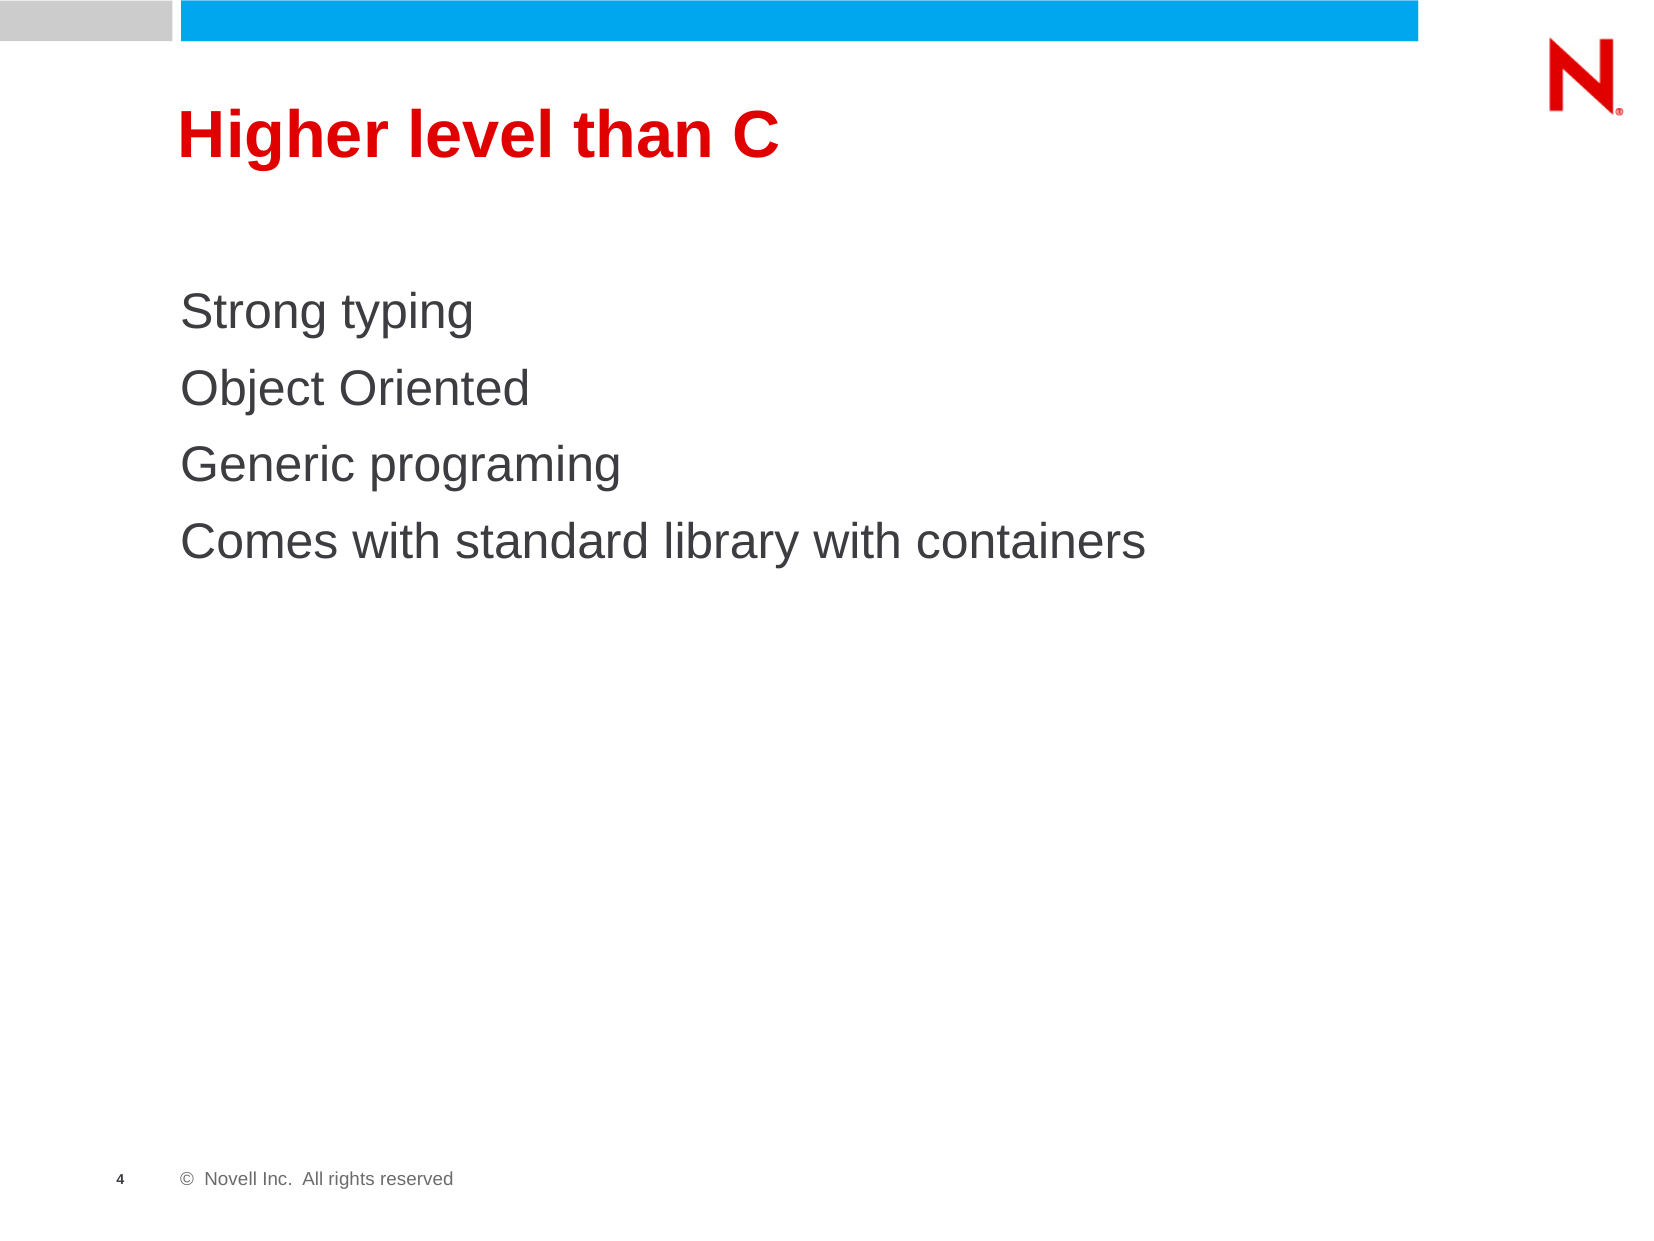

# Higher level than C
Strong typing
Object Oriented
Generic programing
Comes with standard library with containers